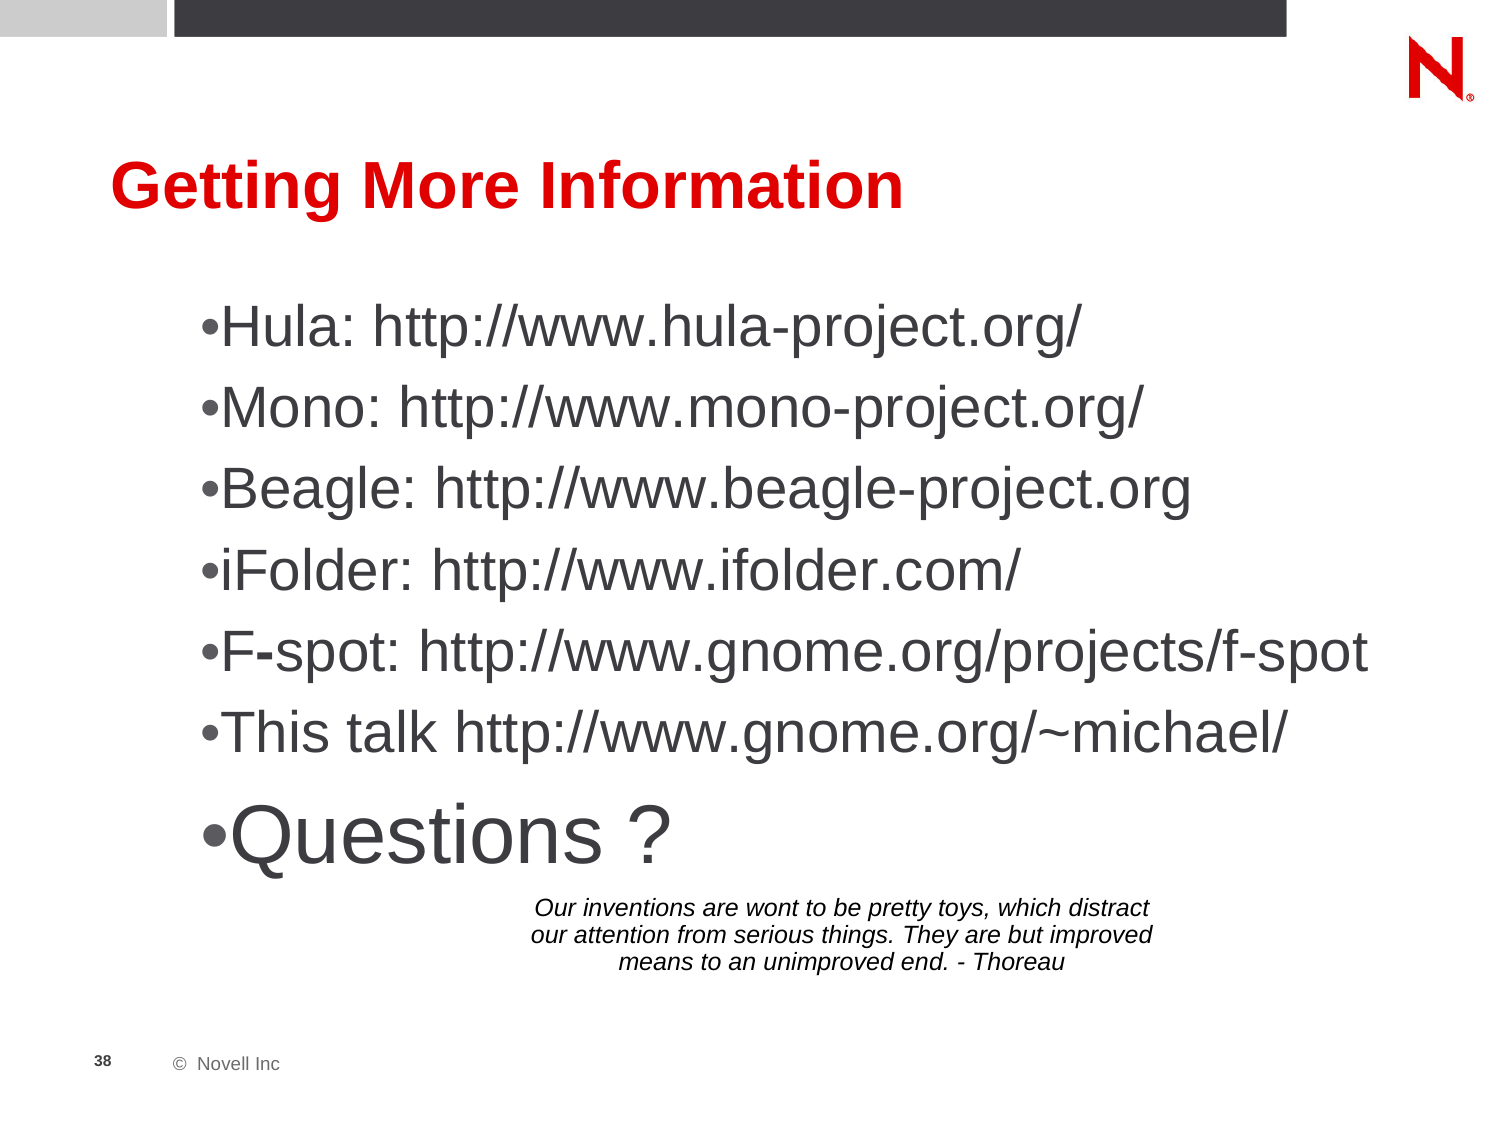

# Getting More Information
Hula: http://www.hula-project.org/
Mono: http://www.mono-project.org/
Beagle: http://www.beagle-project.org
iFolder: http://www.ifolder.com/
F-spot: http://www.gnome.org/projects/f-spot
This talk http://www.gnome.org/~michael/
Questions ?
Our inventions are wont to be pretty toys, which distract our attention from serious things. They are but improved means to an unimproved end. - Thoreau